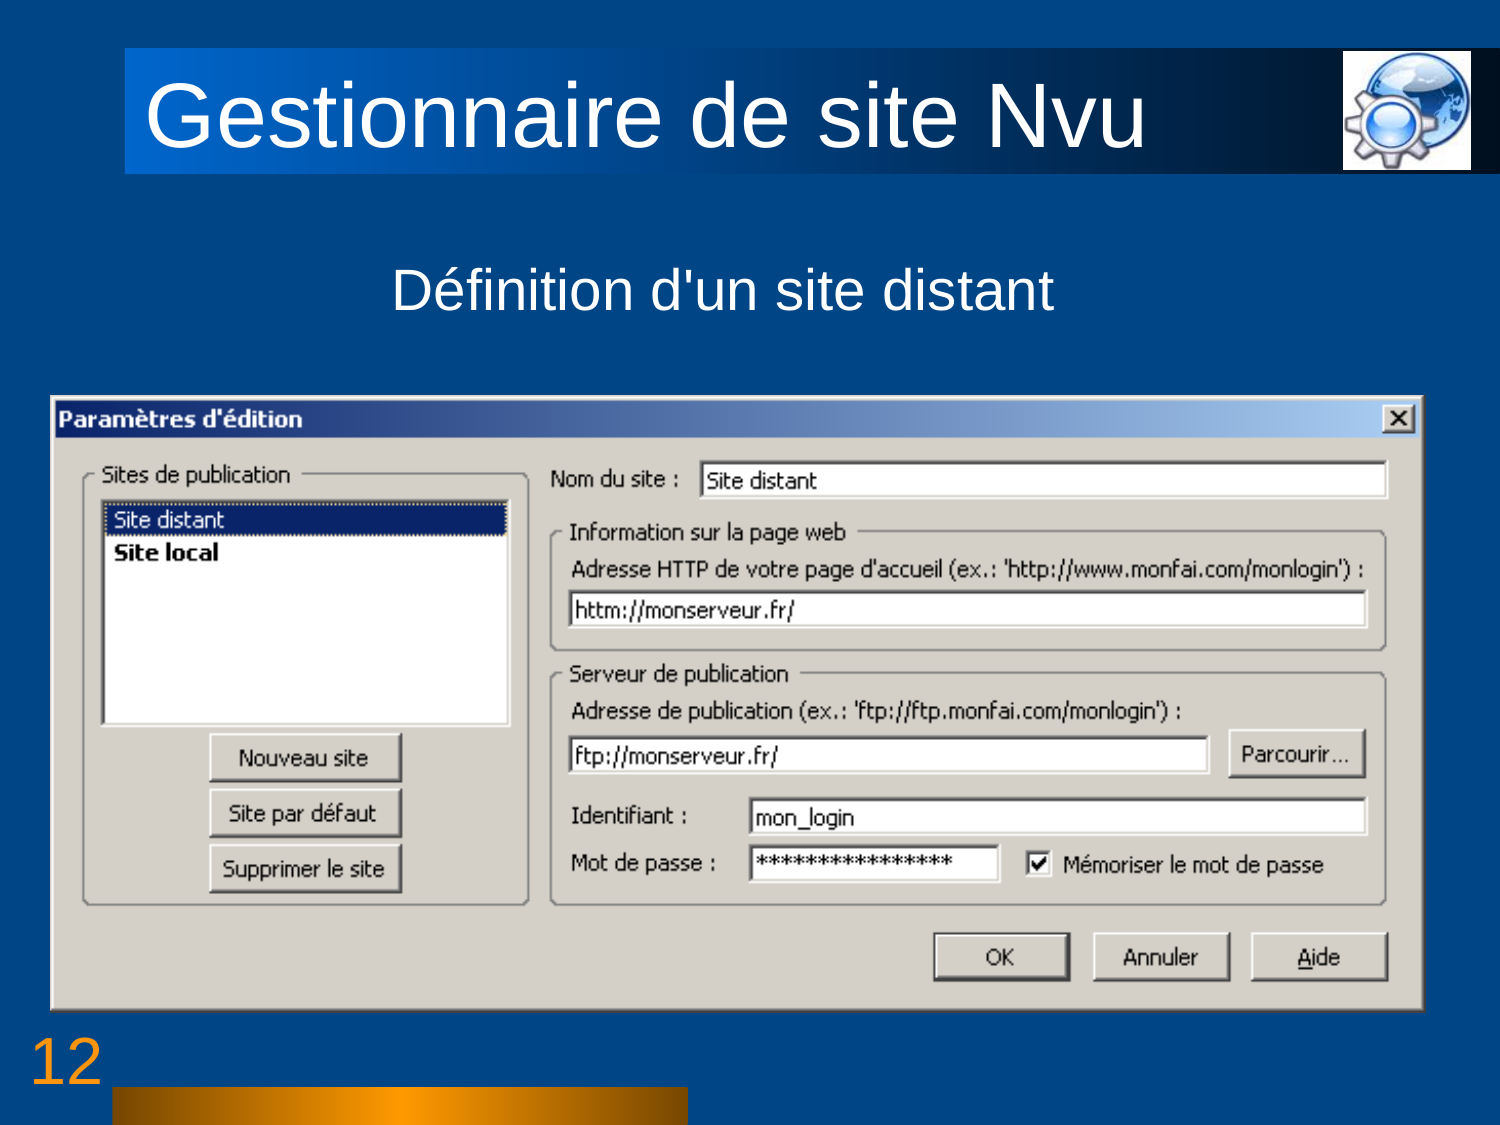

# Gestionnaire de site Nvu
Définition d'un site distant